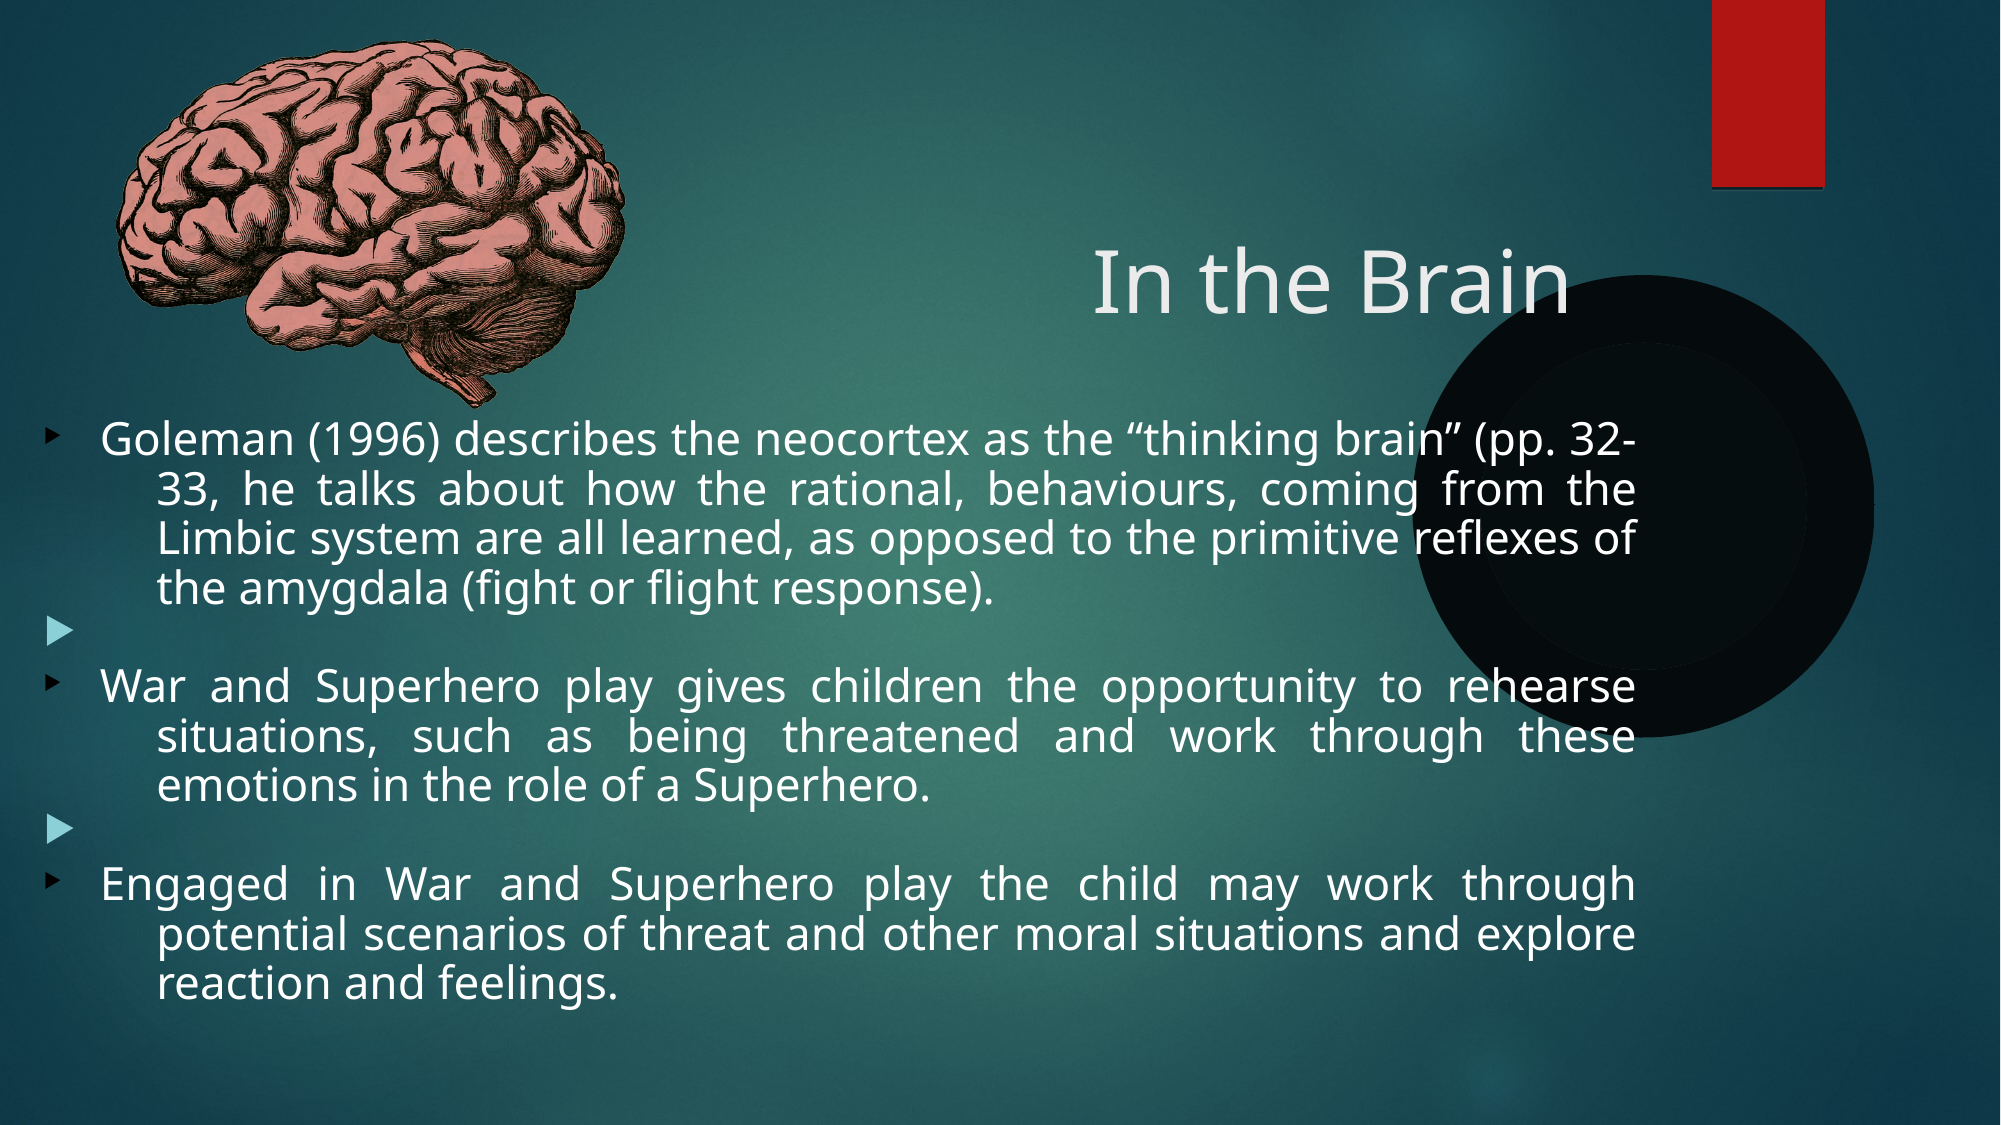

# In the Brain
Goleman (1996) describes the neocortex as the “thinking brain” (pp. 32-33, he talks about how the rational, behaviours, coming from the Limbic system are all learned, as opposed to the primitive reflexes of the amygdala (fight or flight response).
War and Superhero play gives children the opportunity to rehearse situations, such as being threatened and work through these emotions in the role of a Superhero.
Engaged in War and Superhero play the child may work through potential scenarios of threat and other moral situations and explore reaction and feelings.